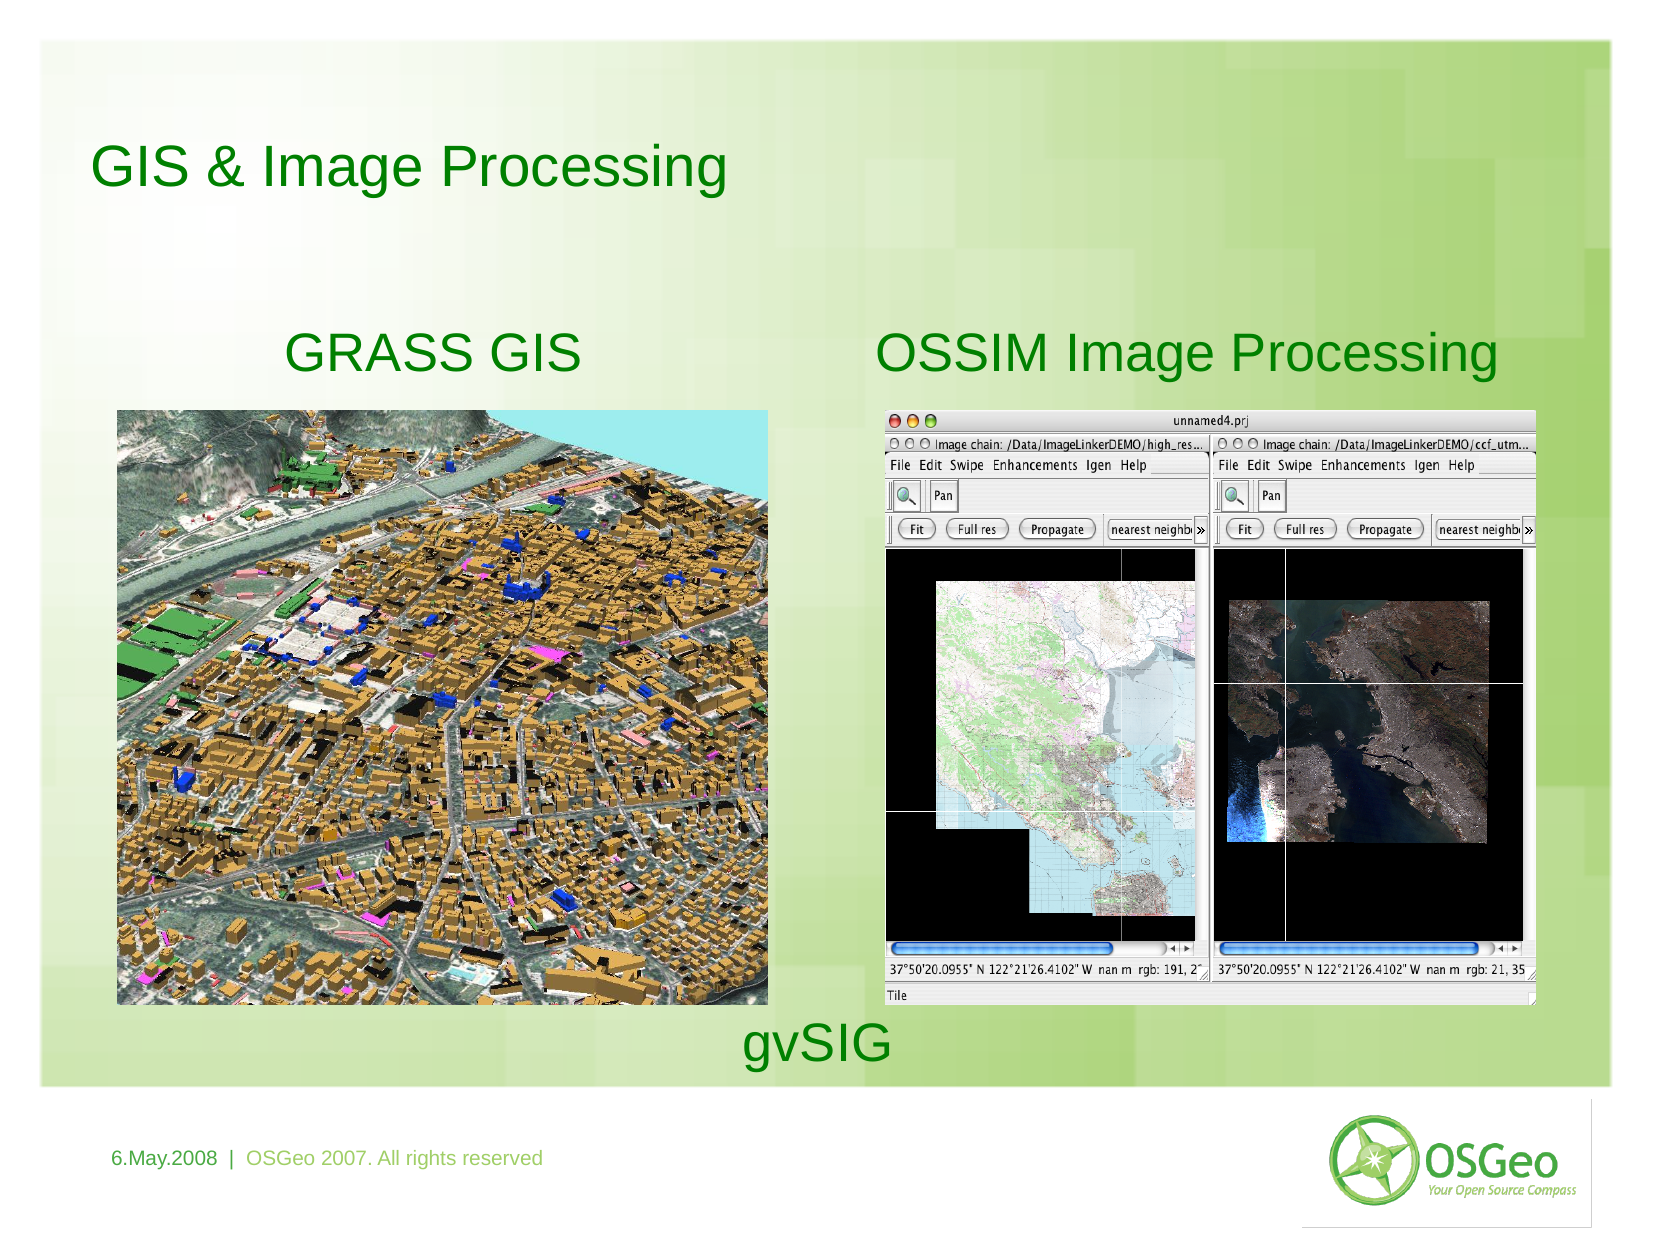

GIS & Image Processing
GRASS GIS
OSSIM Image Processing
gvSIG